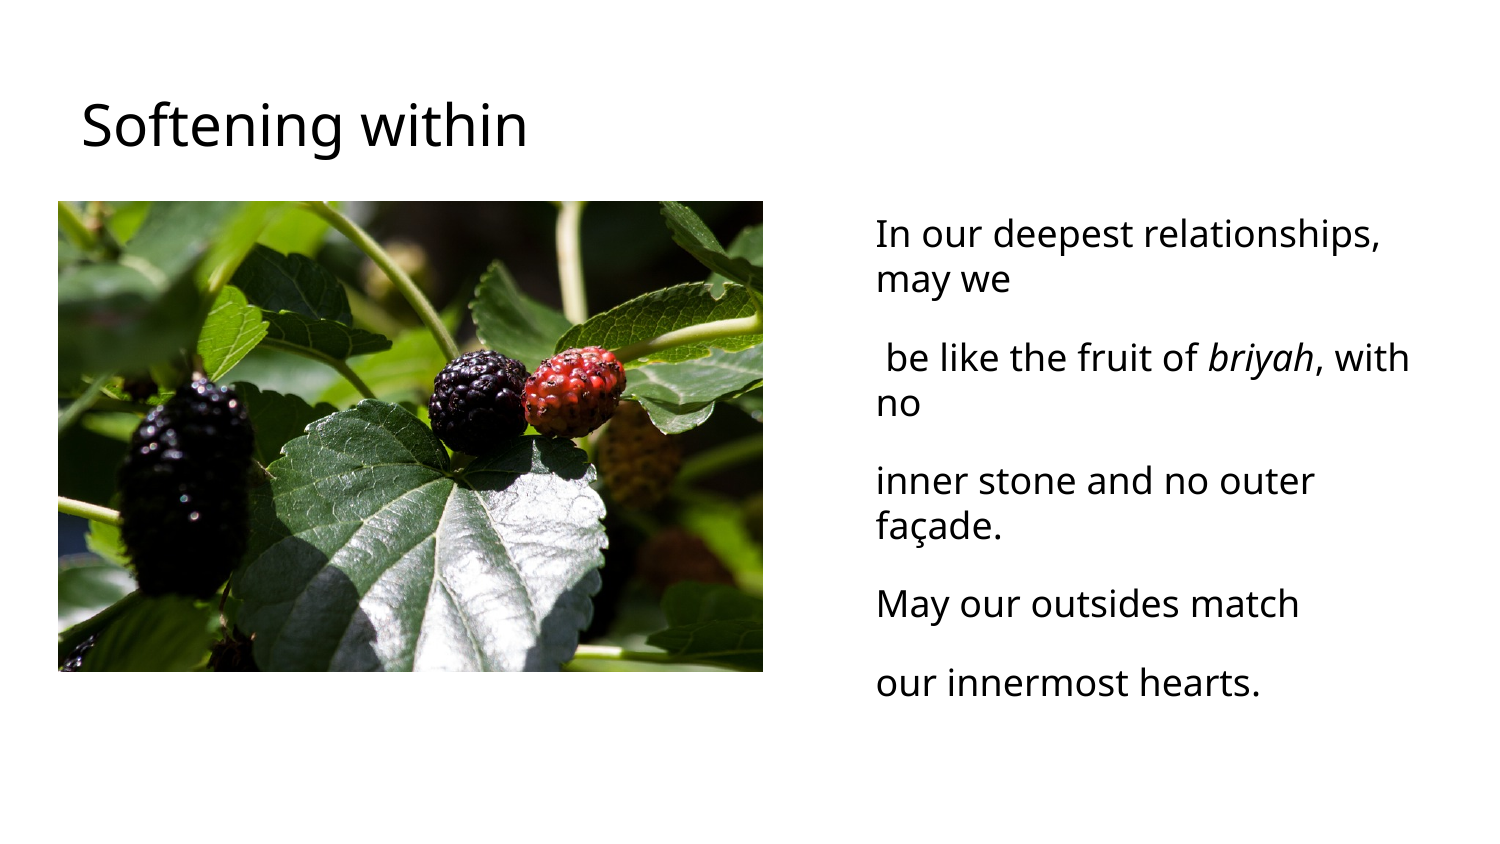

# Softening within
In our deepest relationships, may we
 be like the fruit of briyah, with no
inner stone and no outer façade.
May our outsides match
our innermost hearts.